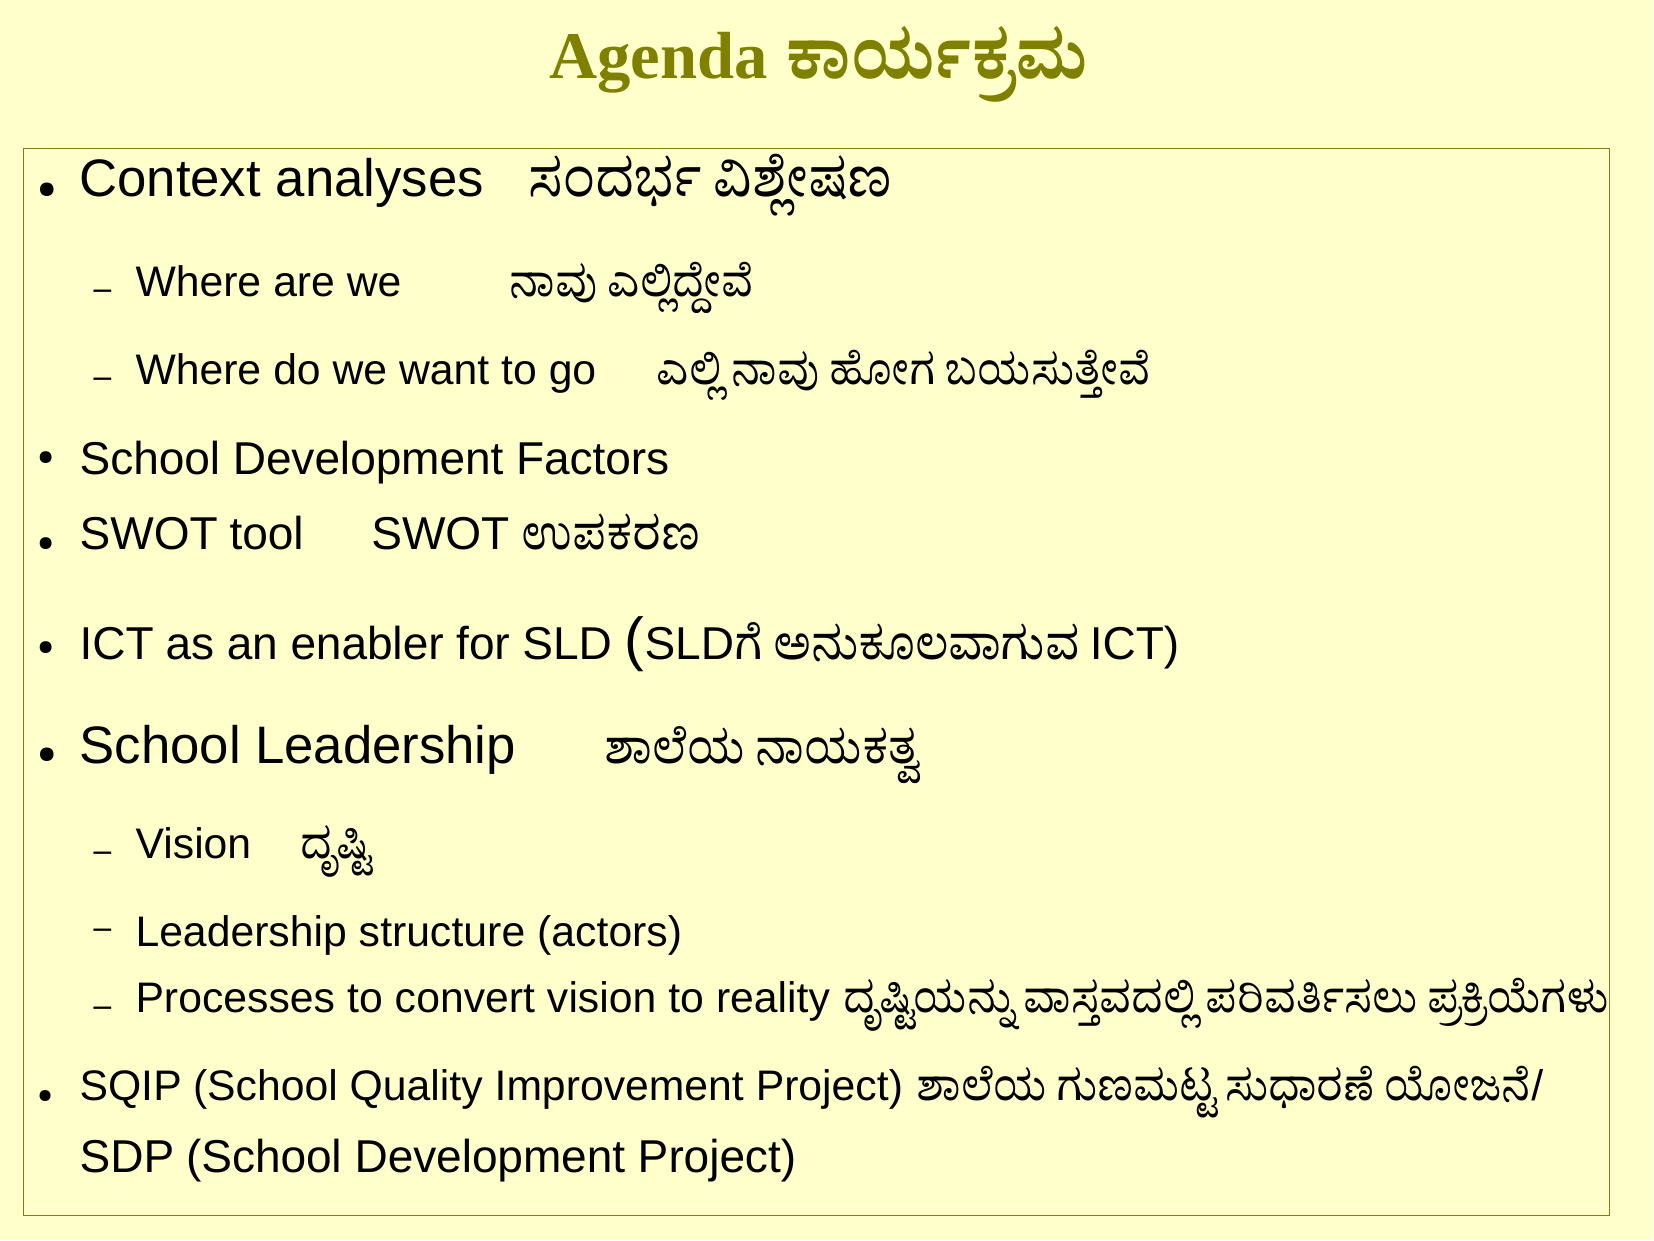

# Agenda ಕಾರ್ಯಕ್ರಮ
Context analyses ಸಂದರ್ಭ ವಿಶ್ಲೇಷಣ
Where are we ನಾವು ಎಲ್ಲಿದ್ದೇವೆ
Where do we want to go ಎಲ್ಲಿ ನಾವು ಹೋಗ ಬಯಸುತ್ತೇವೆ
School Development Factors
SWOT tool 		SWOT ಉಪಕರಣ
ICT as an enabler for SLD (SLDಗೆ ಅನುಕೂಲವಾಗುವ ICT)
School Leadership		ಶಾಲೆಯ ನಾಯಕತ್ವ
Vision	 ದೃಷ್ಟಿ
Leadership structure (actors)
Processes to convert vision to reality ದೃಷ್ಟಿಯನ್ನು ವಾಸ್ತವದಲ್ಲಿ ಪರಿವರ್ತಿಸಲು ಪ್ರಕ್ರಿಯೆಗಳು
SQIP (School Quality Improvement Project) ಶಾಲೆಯ ಗುಣಮಟ್ಟ ಸುಧಾರಣೆ ಯೋಜನೆ/ SDP (School Development Project)